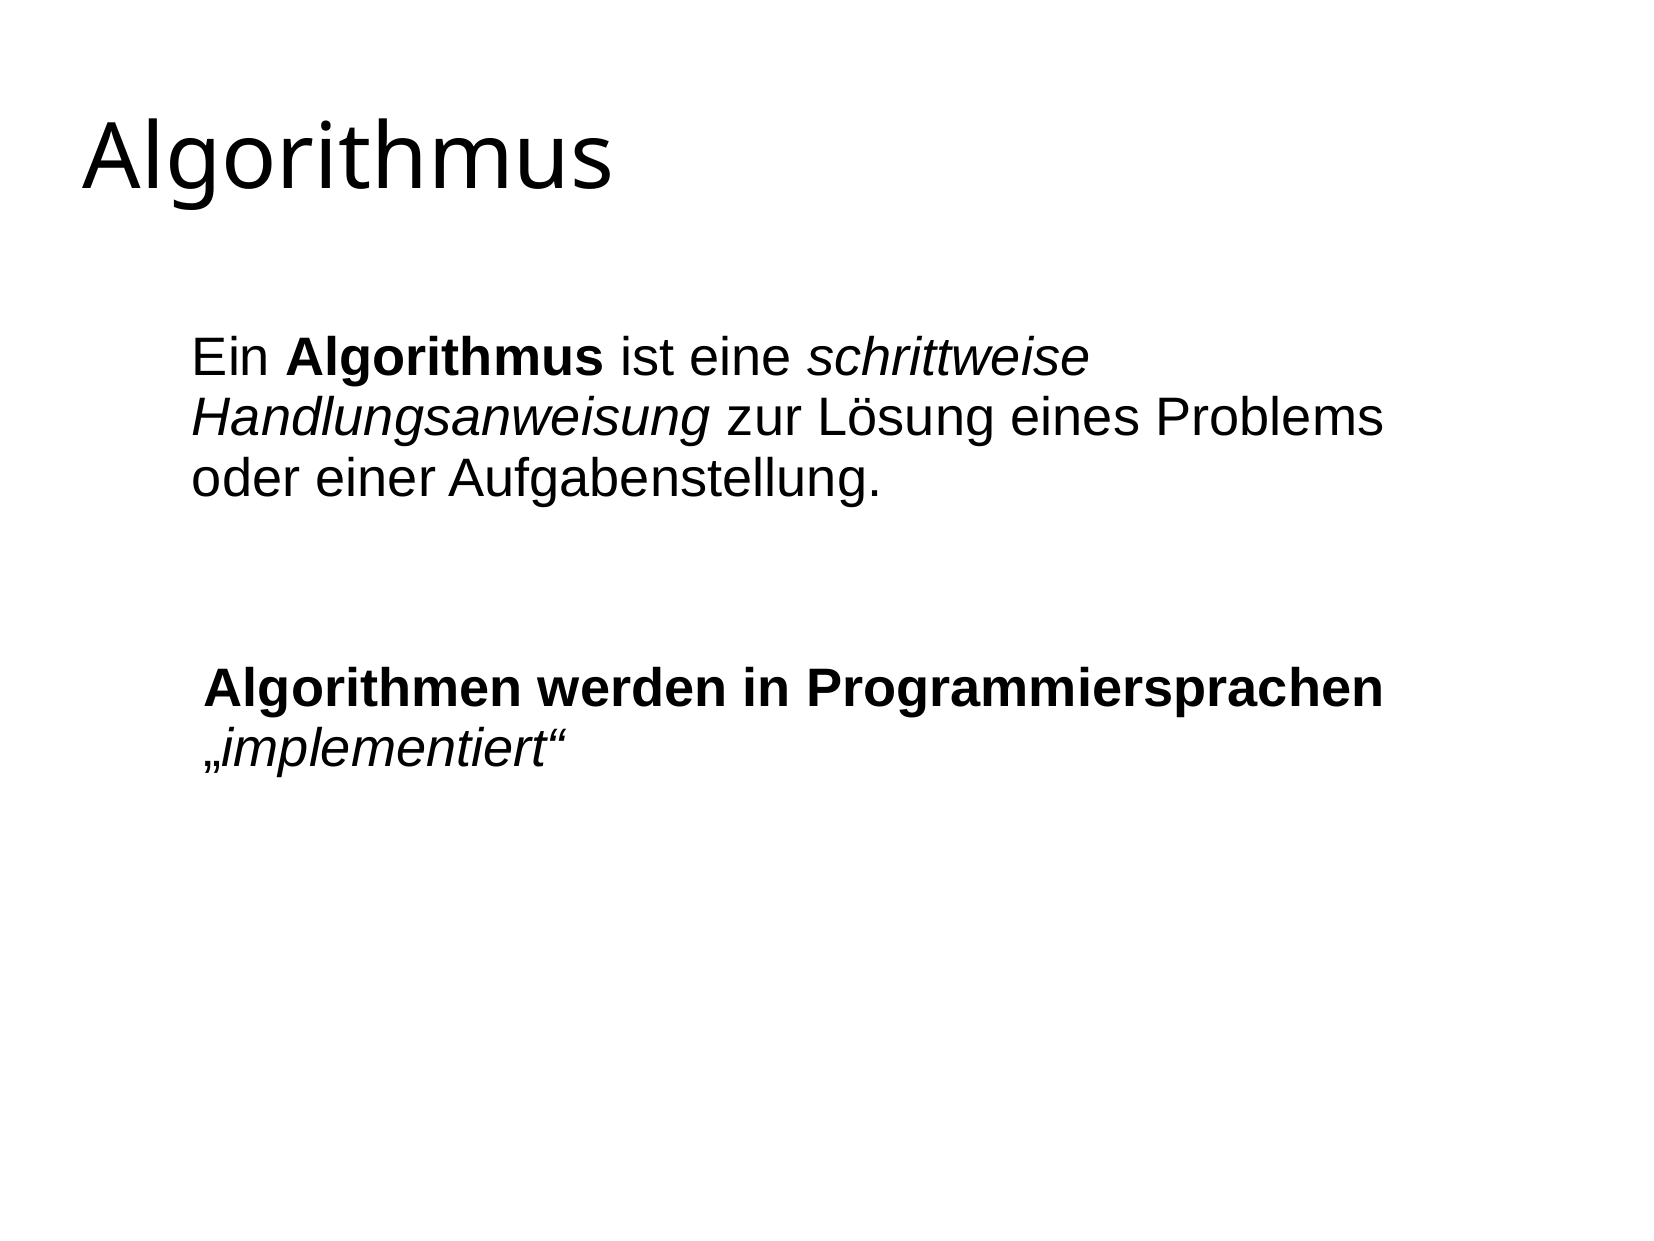

# Algorithmus
Ein Algorithmus ist eine schrittweise Handlungsanweisung zur Lösung eines Problems oder einer Aufgabenstellung.
Algorithmen werden in Programmiersprachen „implementiert“